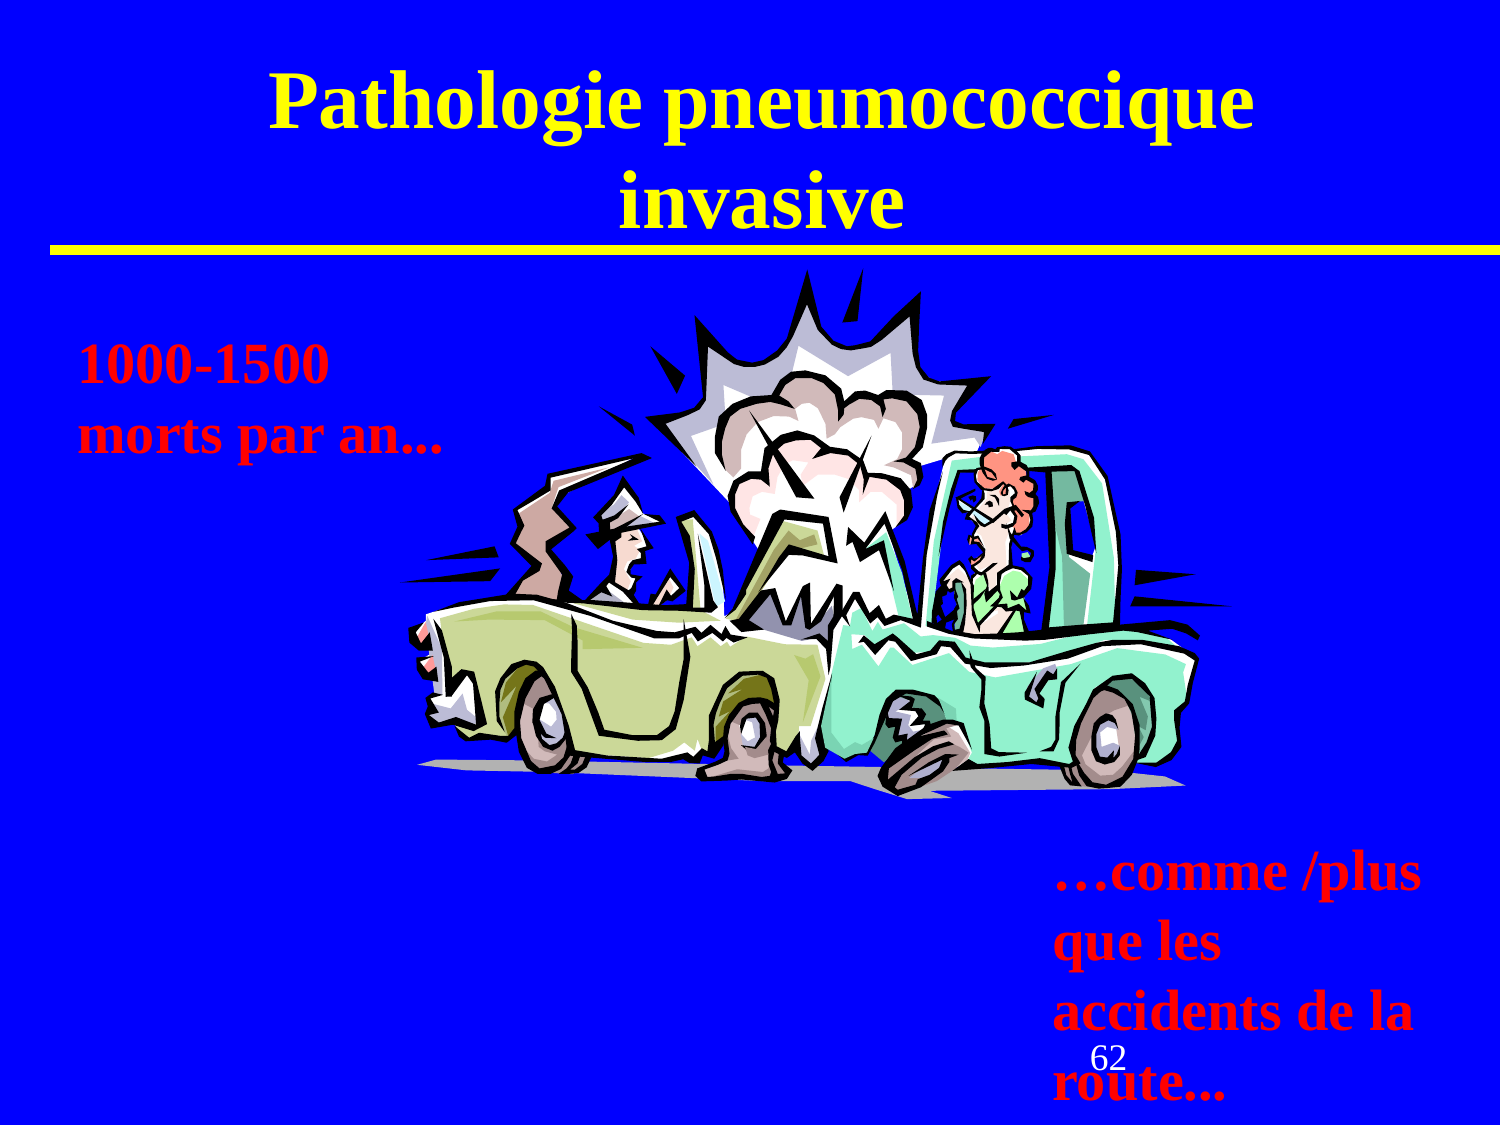

# Pathologie pneumococcique invasive
1000-1500 morts par an...
…comme /plus que les accidents de la route...